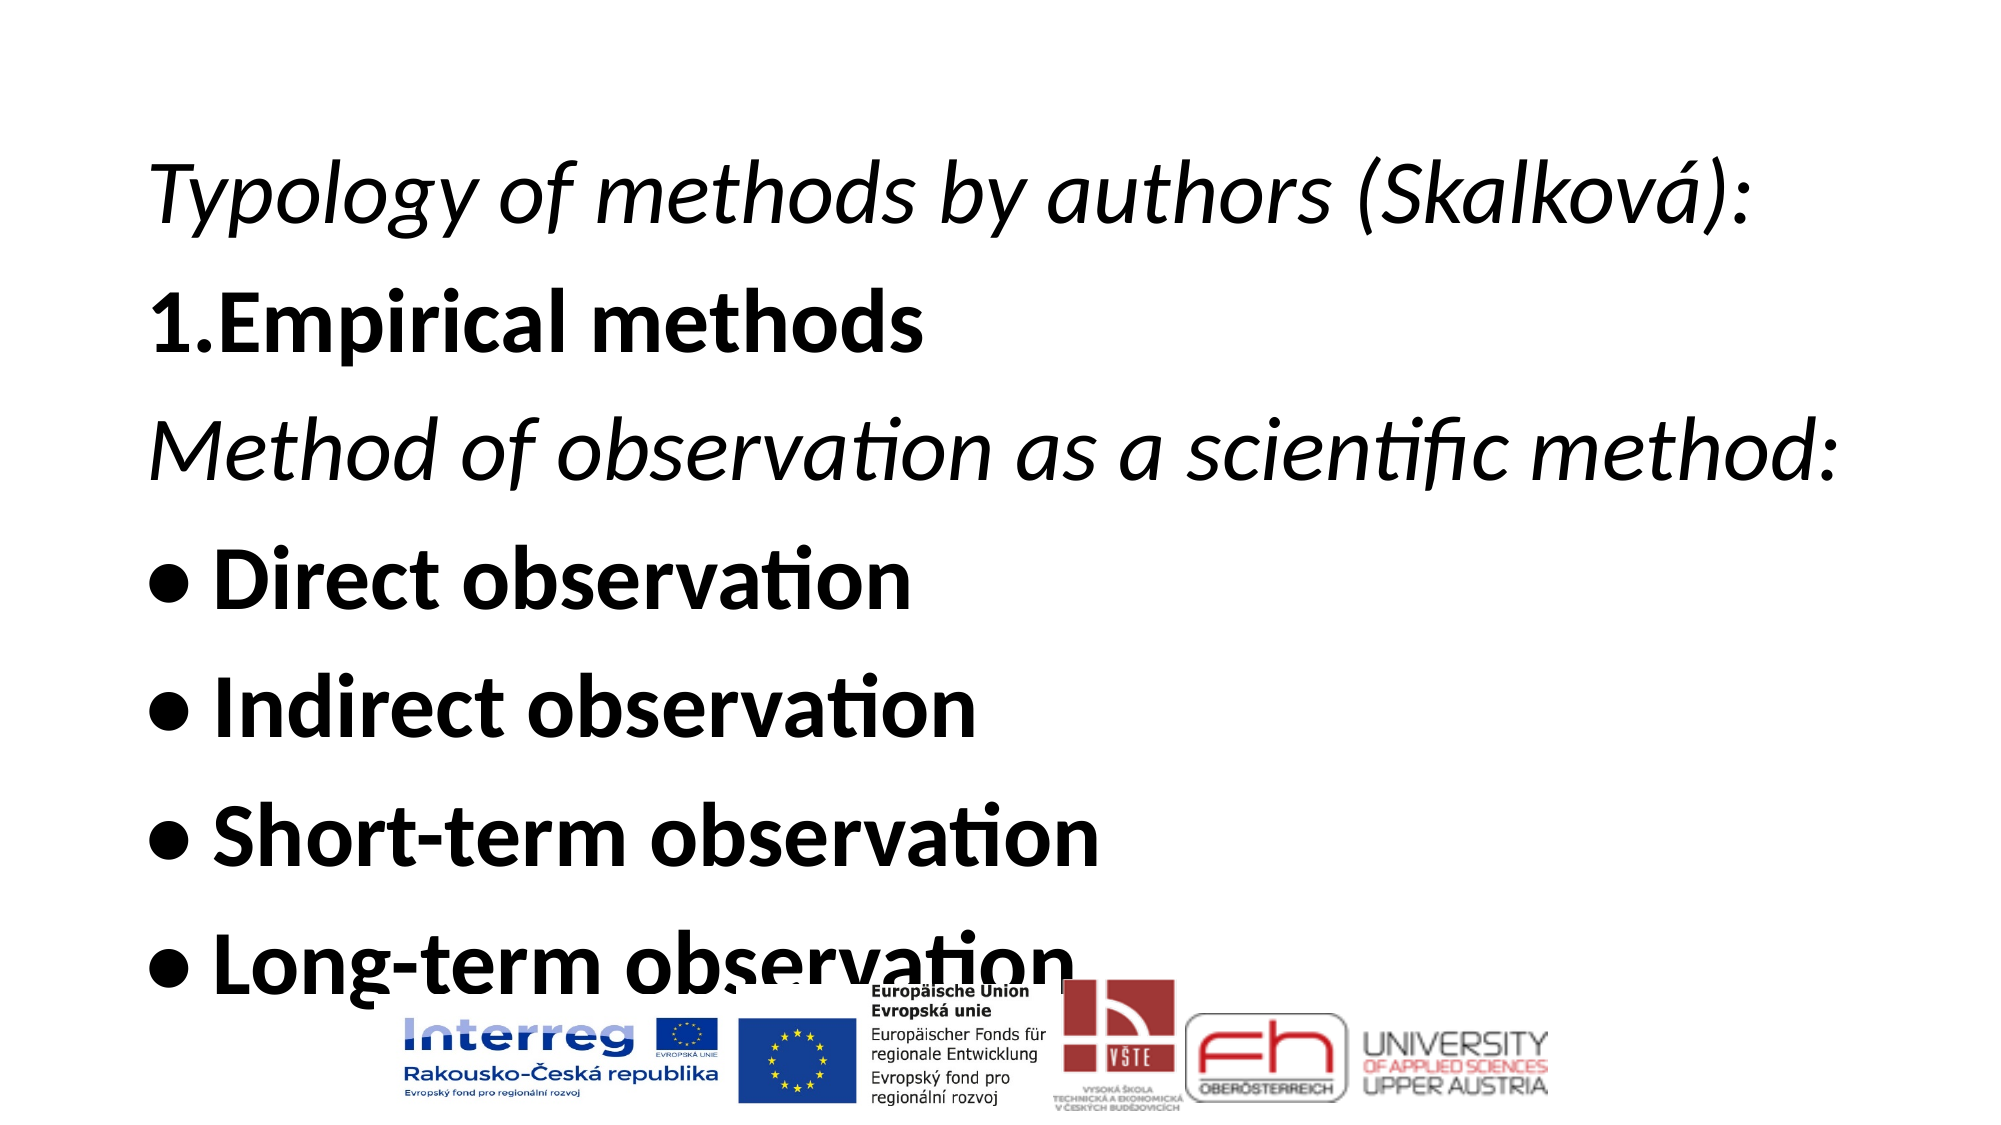

# Typology of methods by authors (Skalková):
1.Empirical methods
Method of observation as a scientific method:
• Direct observation
• Indirect observation
• Short-term observation
• Long-term observation